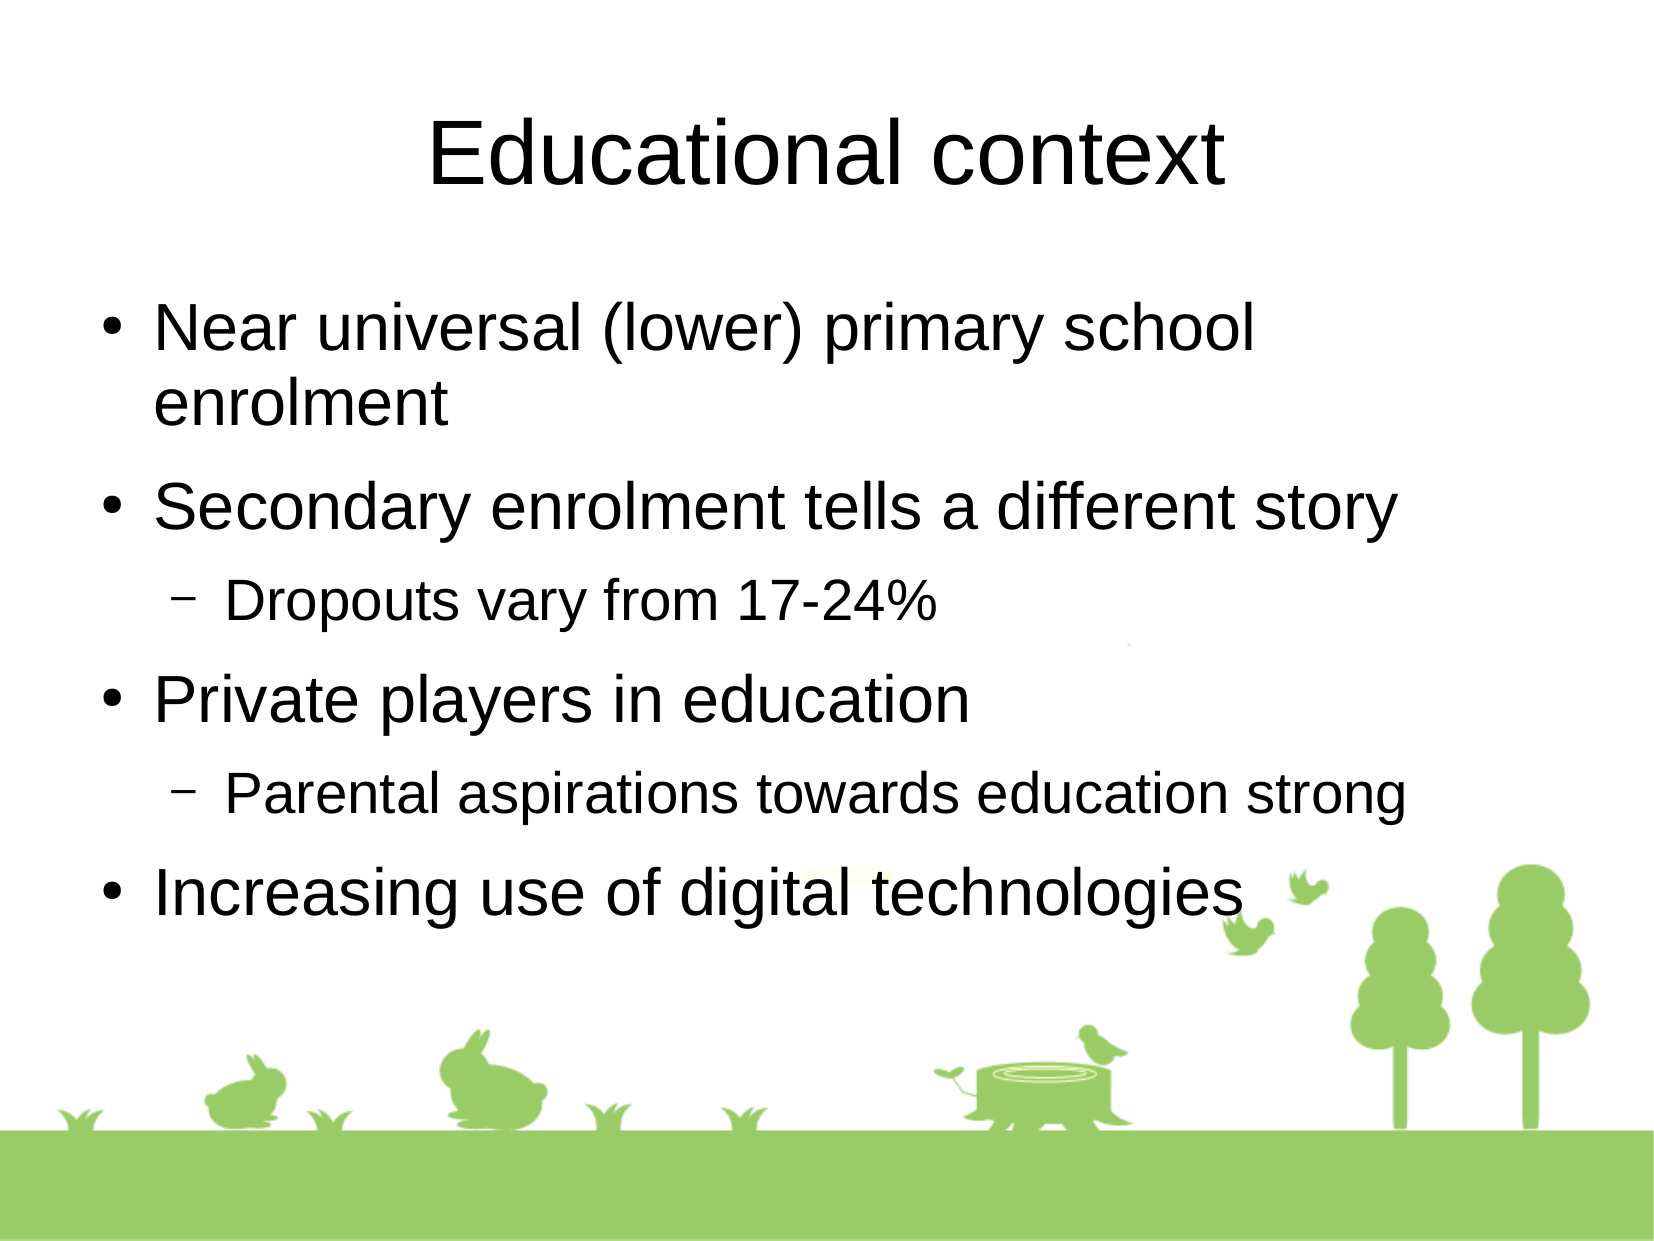

# Educational context
Near universal (lower) primary school enrolment
Secondary enrolment tells a different story
Dropouts vary from 17-24%
Private players in education
Parental aspirations towards education strong
Increasing use of digital technologies